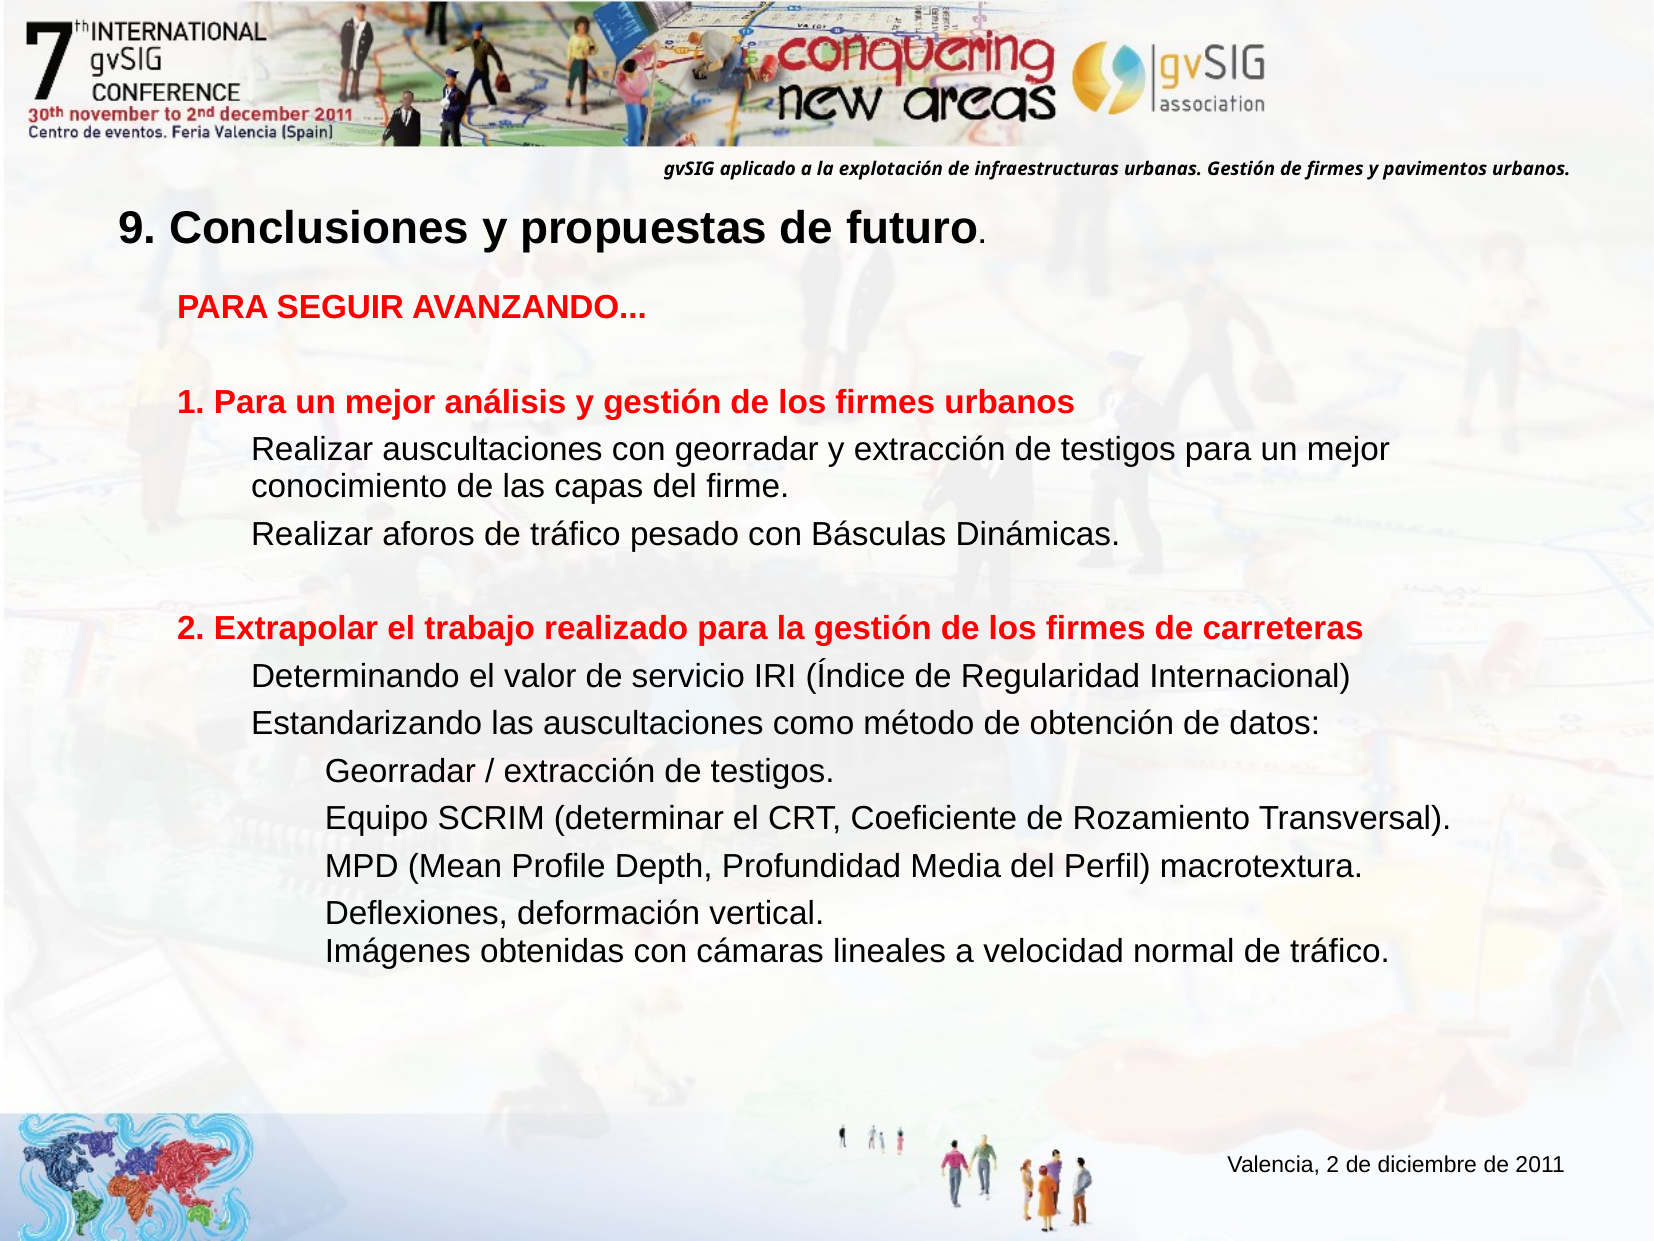

# gvSIG aplicado a la explotación de infraestructuras urbanas. Gestión de firmes y pavimentos urbanos.
9. Conclusiones y propuestas de futuro.
PARA SEGUIR AVANZANDO...
1. Para un mejor análisis y gestión de los firmes urbanos
Realizar auscultaciones con georradar y extracción de testigos para un mejor conocimiento de las capas del firme.
	Realizar aforos de tráfico pesado con Básculas Dinámicas.
2. Extrapolar el trabajo realizado para la gestión de los firmes de carreteras
	Determinando el valor de servicio IRI (Índice de Regularidad Internacional)
	Estandarizando las auscultaciones como método de obtención de datos:
		Georradar / extracción de testigos.
		Equipo SCRIM (determinar el CRT, Coeficiente de Rozamiento Transversal).
		MPD (Mean Profile Depth, Profundidad Media del Perfil) macrotextura.
		Deflexiones, deformación vertical.
		Imágenes obtenidas con cámaras lineales a velocidad normal de tráfico.